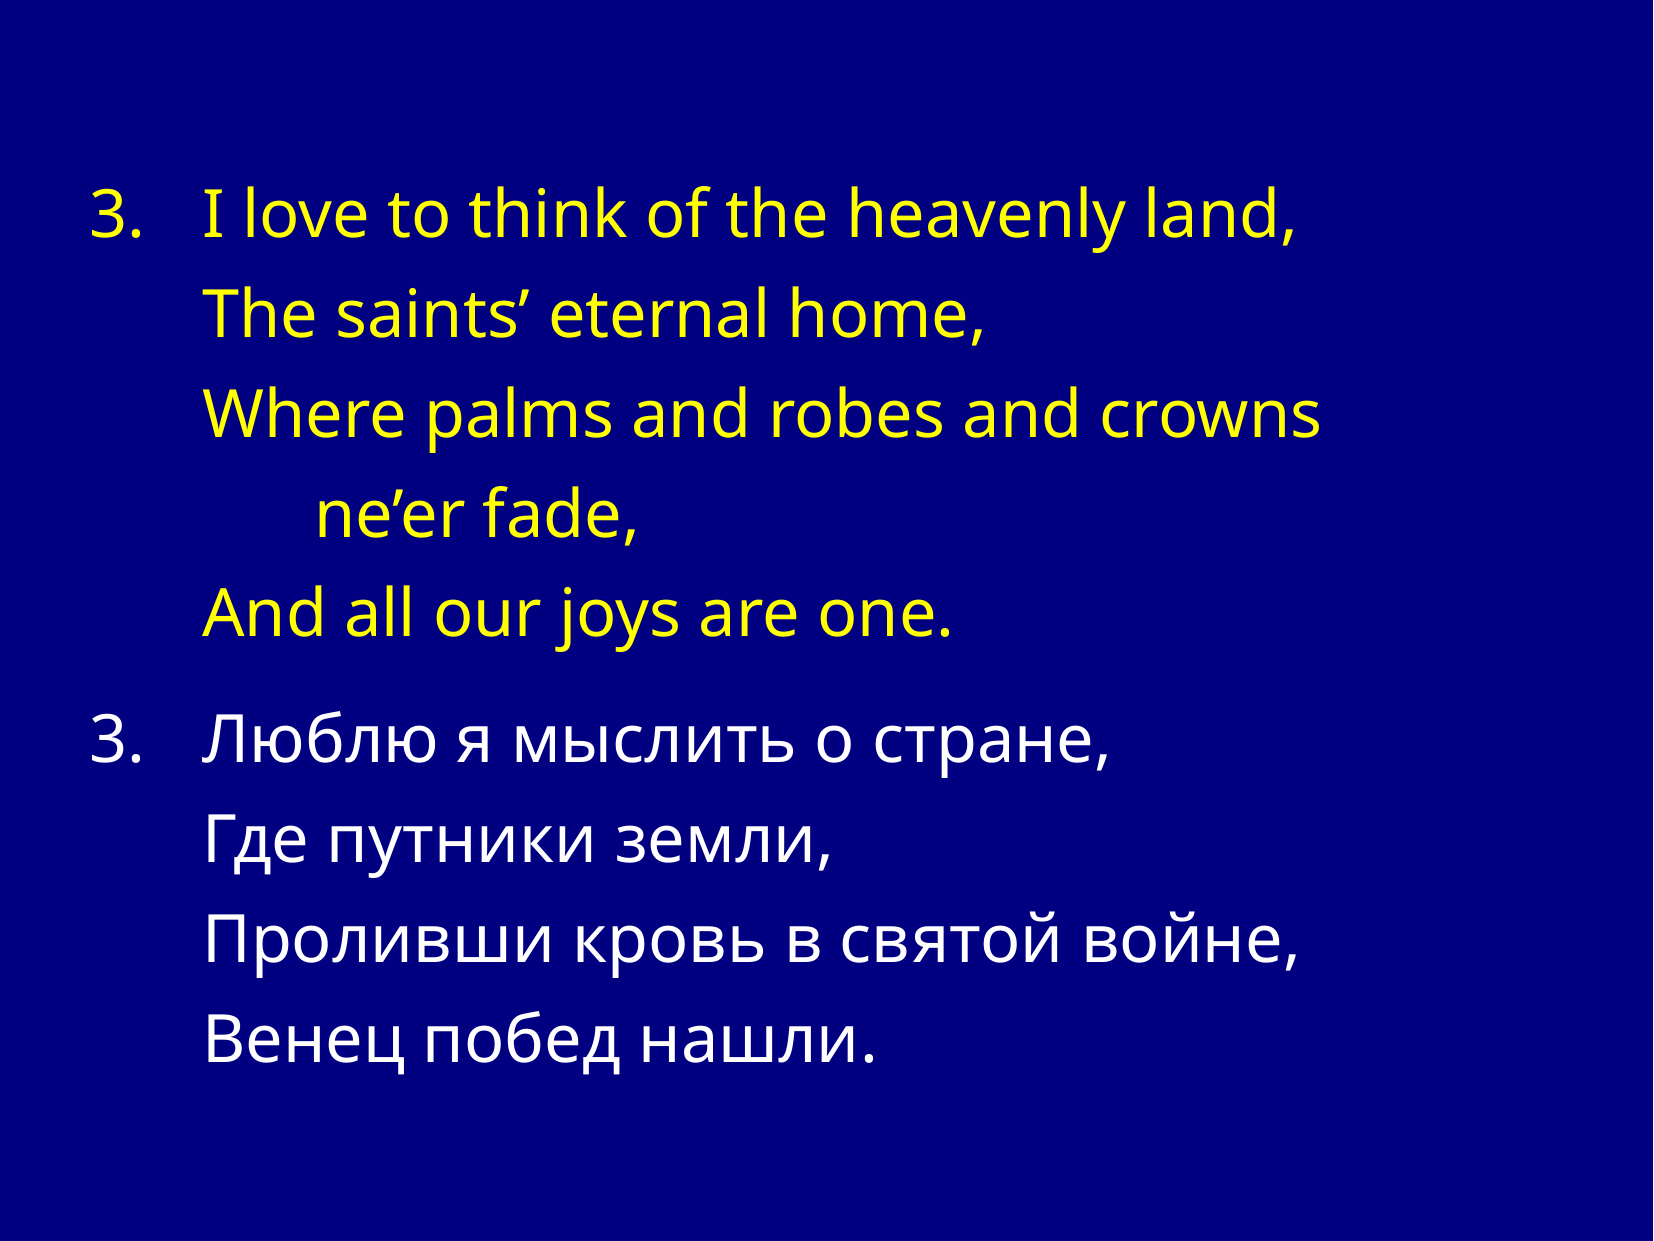

3.	I love to think of the heavenly land,
	The saints’ eternal home,
	Where palms and robes and crowns
		ne’er fade,
	And all our joys are one.
3.	Люблю я мыслить о стране,
	Где путники земли,
	Проливши кровь в святой войне,
	Венец побед нашли.